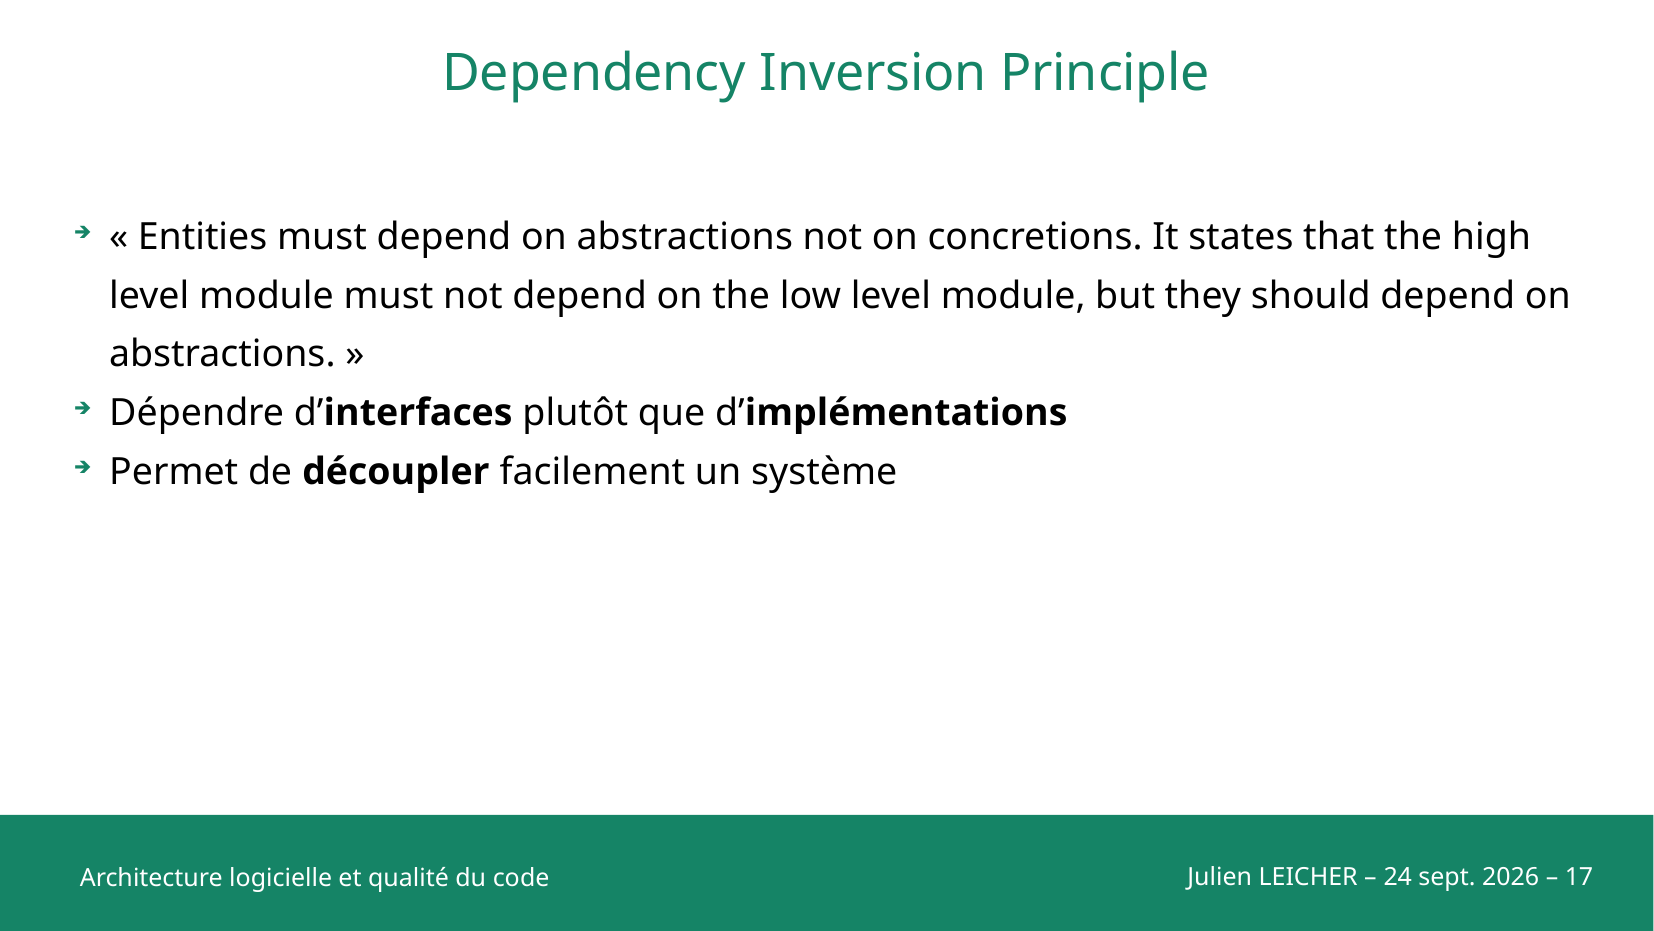

Dependency Inversion Principle
« Entities must depend on abstractions not on concretions. It states that the high level module must not depend on the low level module, but they should depend on abstractions. »
Dépendre d’interfaces plutôt que d’implémentations
Permet de découpler facilement un système
Julien LEICHER – –
Architecture logicielle et qualité du code